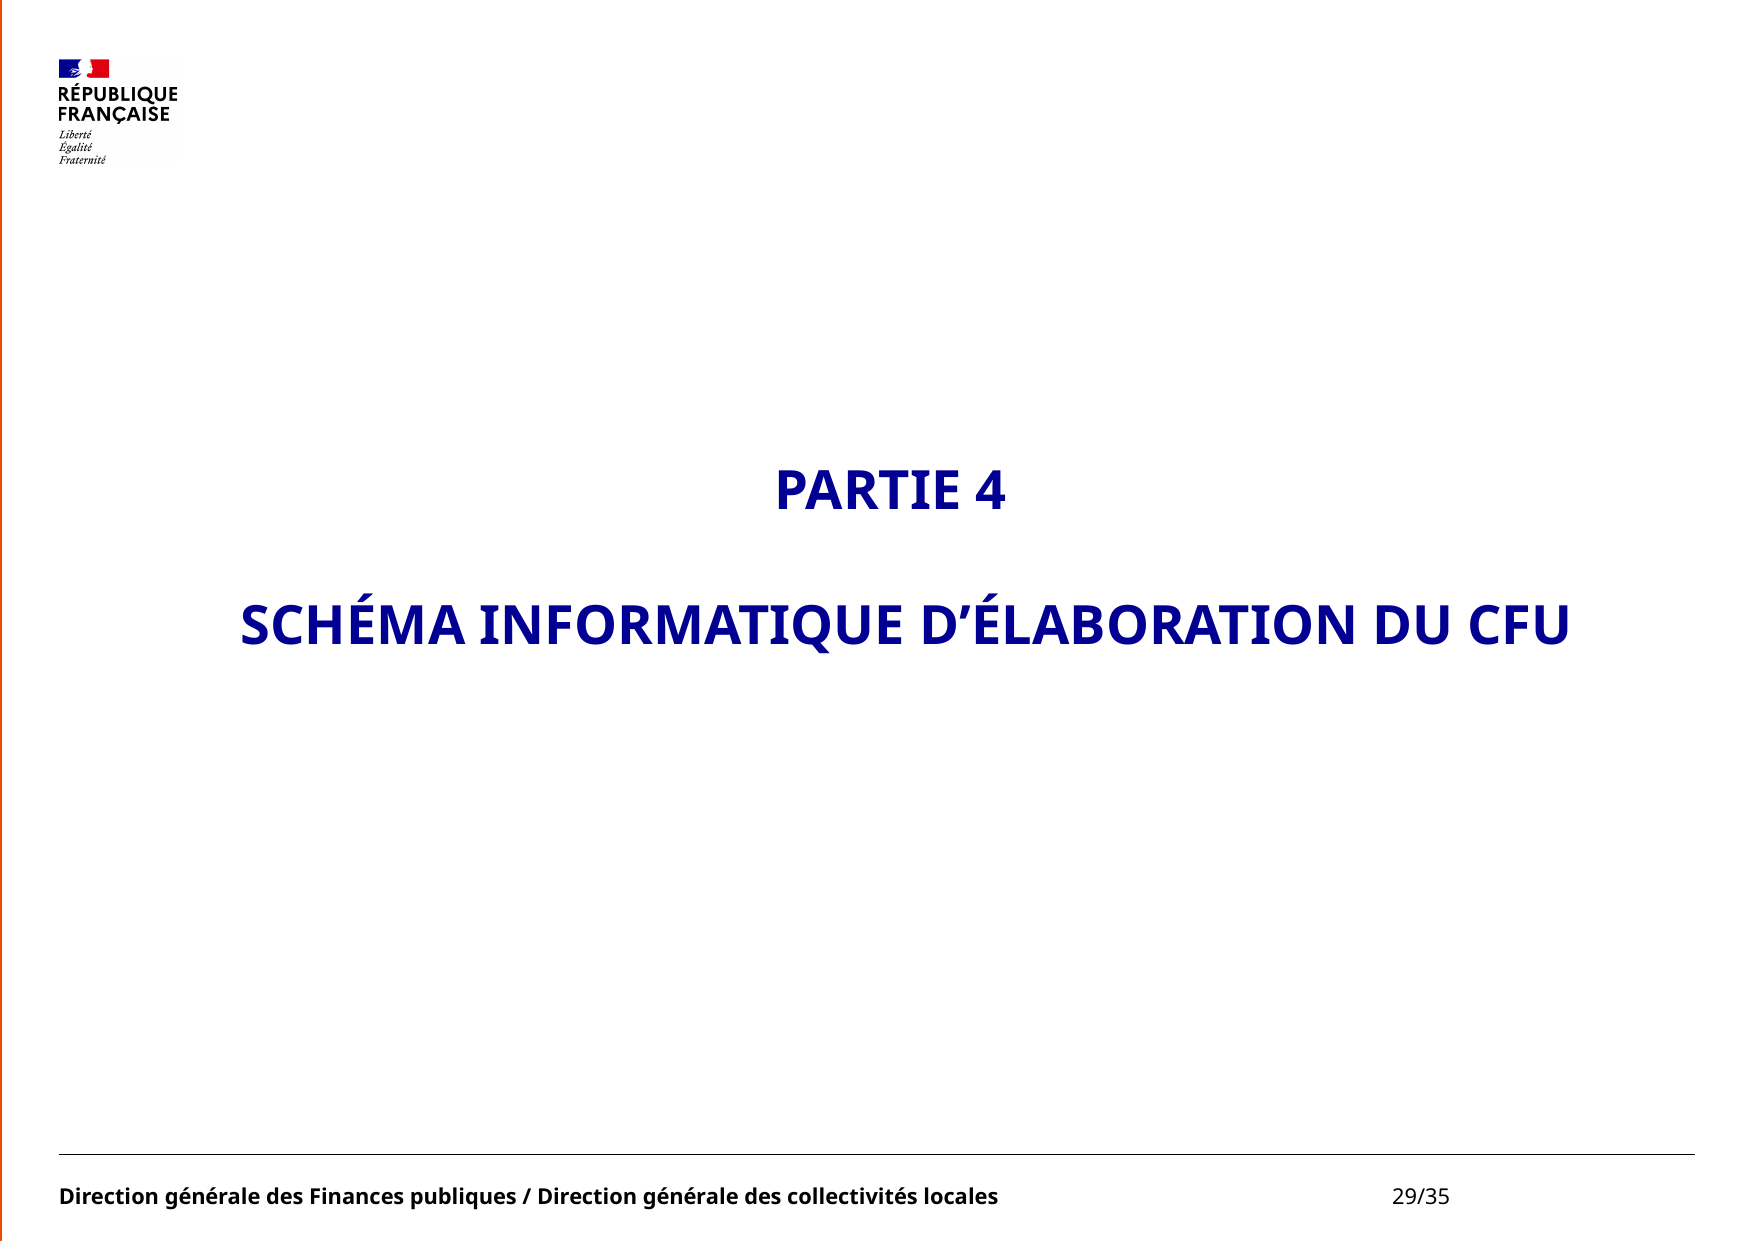

PARTIE 4
 SCHÉMA INFORMATIQUE D’ÉLABORATION DU CFU